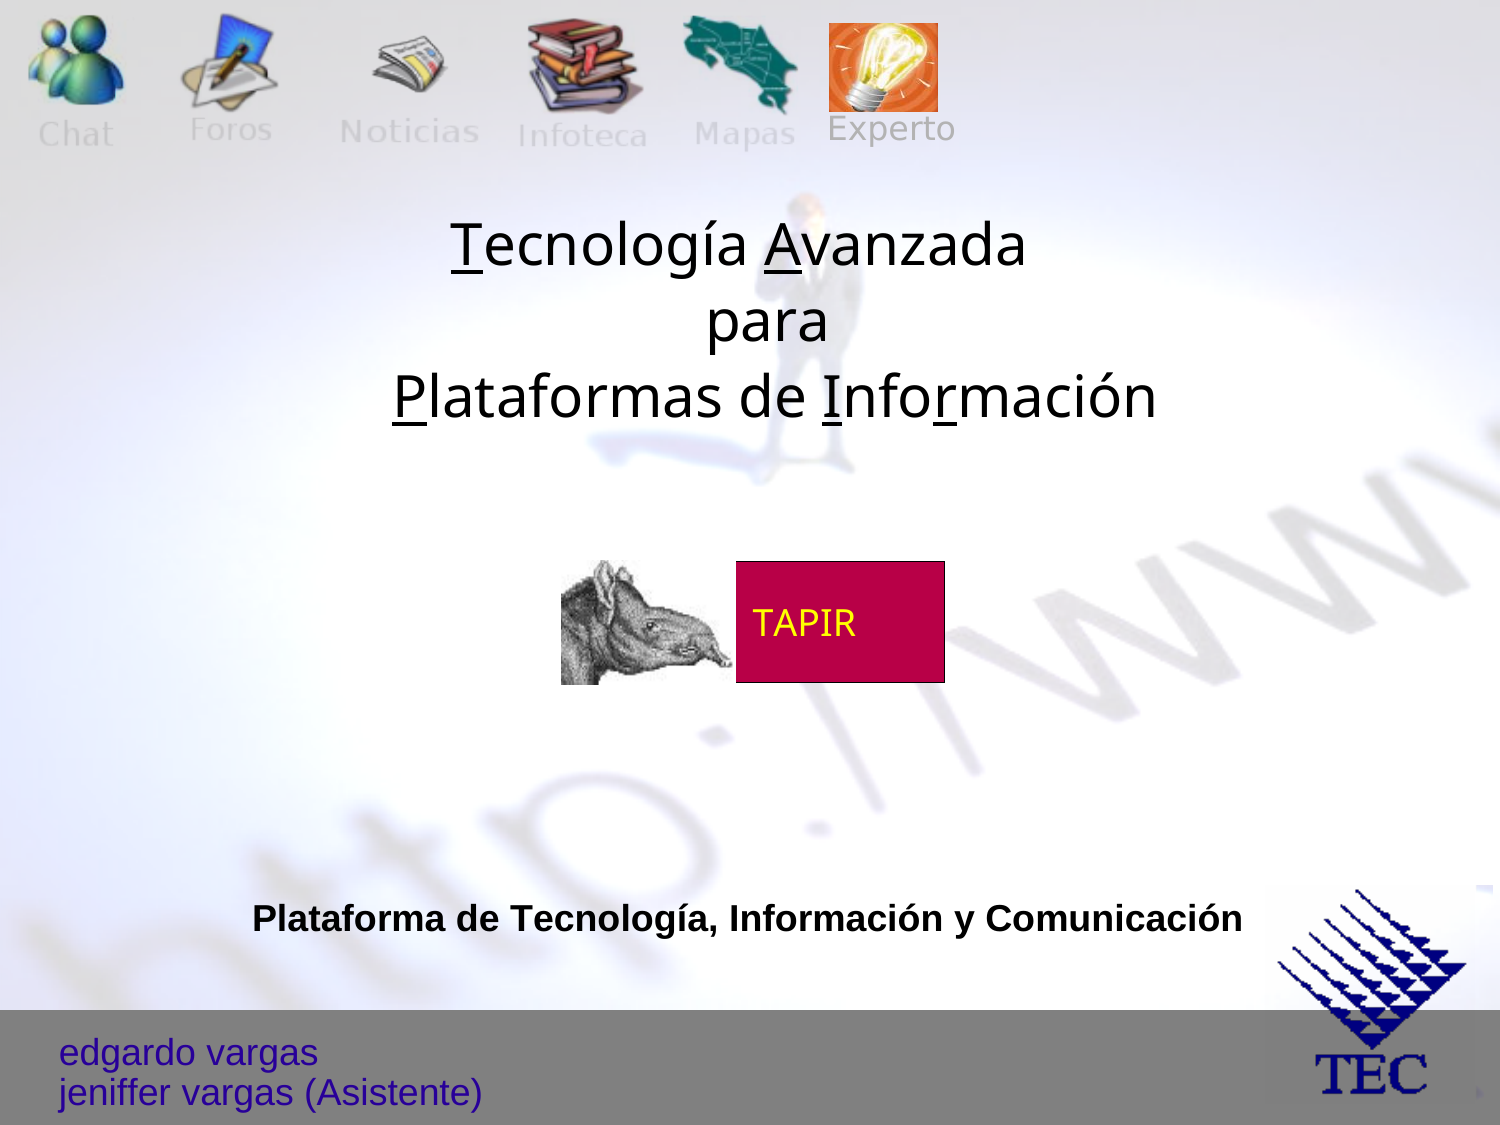

Experto
# Tecnología Avanzada para Plataformas de Información
TAPIR
 Plataforma de Tecnología, Información y Comunicación
edgardo vargas
jeniffer vargas (Asistente)